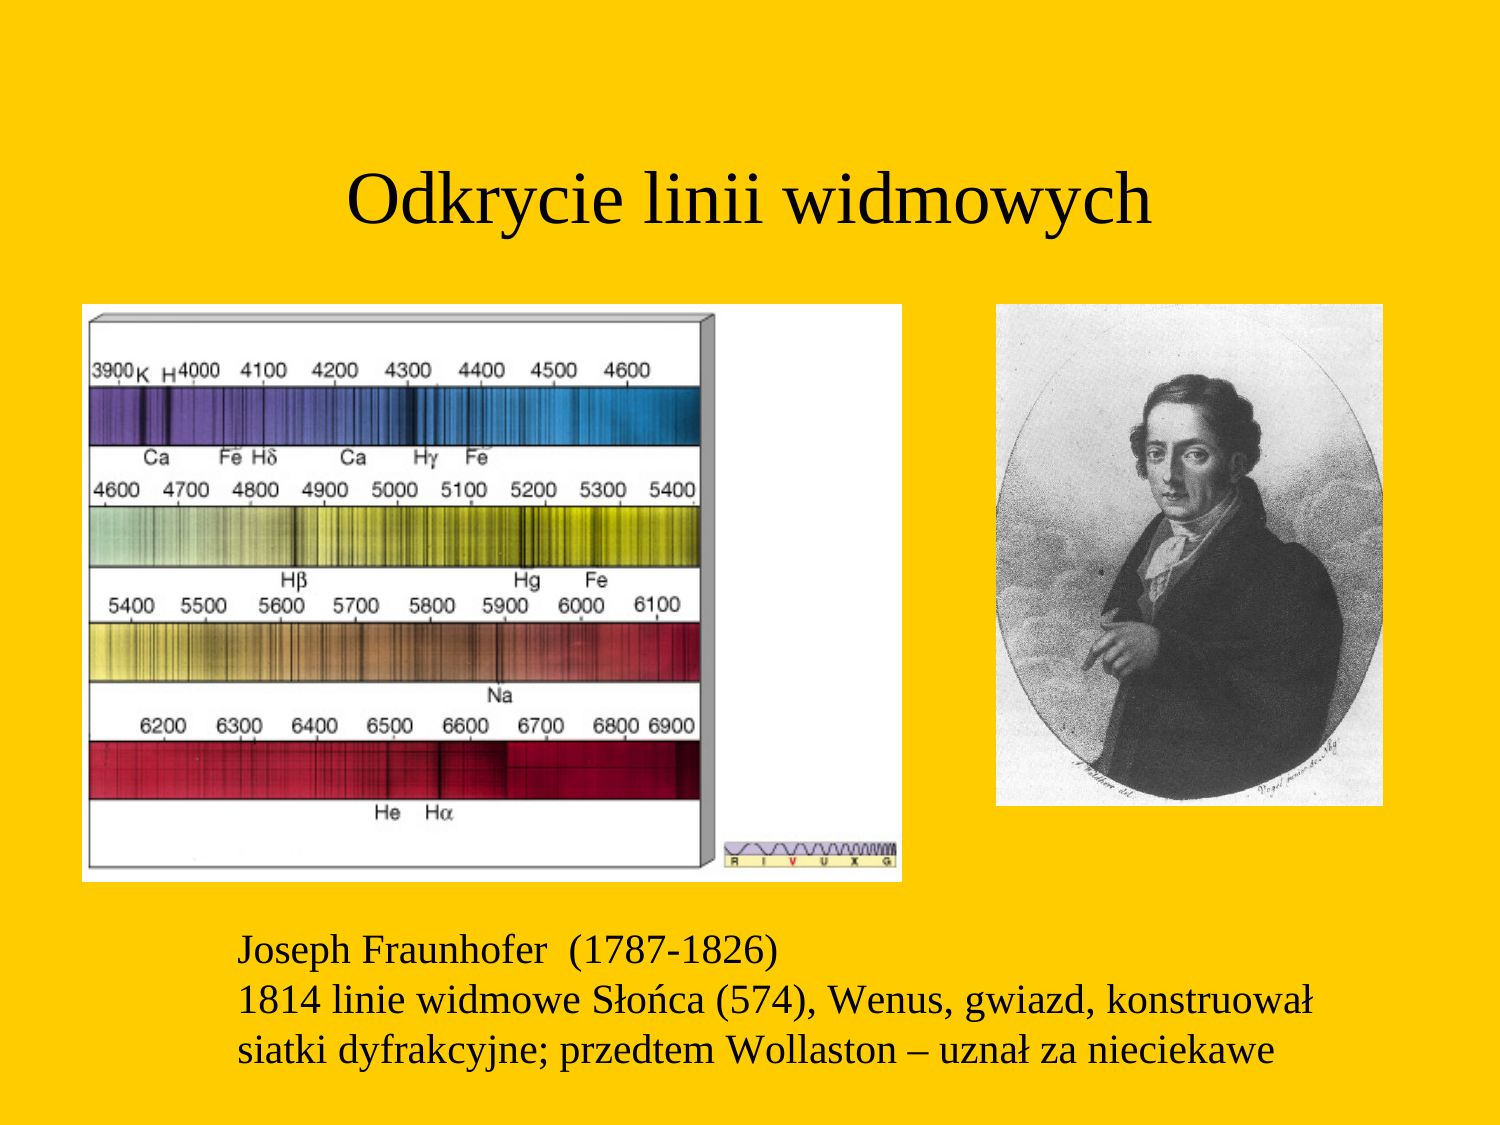

# Odkrycie linii widmowych
Joseph Fraunhofer (1787-1826)
1814 linie widmowe Słońca (574), Wenus, gwiazd, konstruował siatki dyfrakcyjne; przedtem Wollaston – uznał za nieciekawe